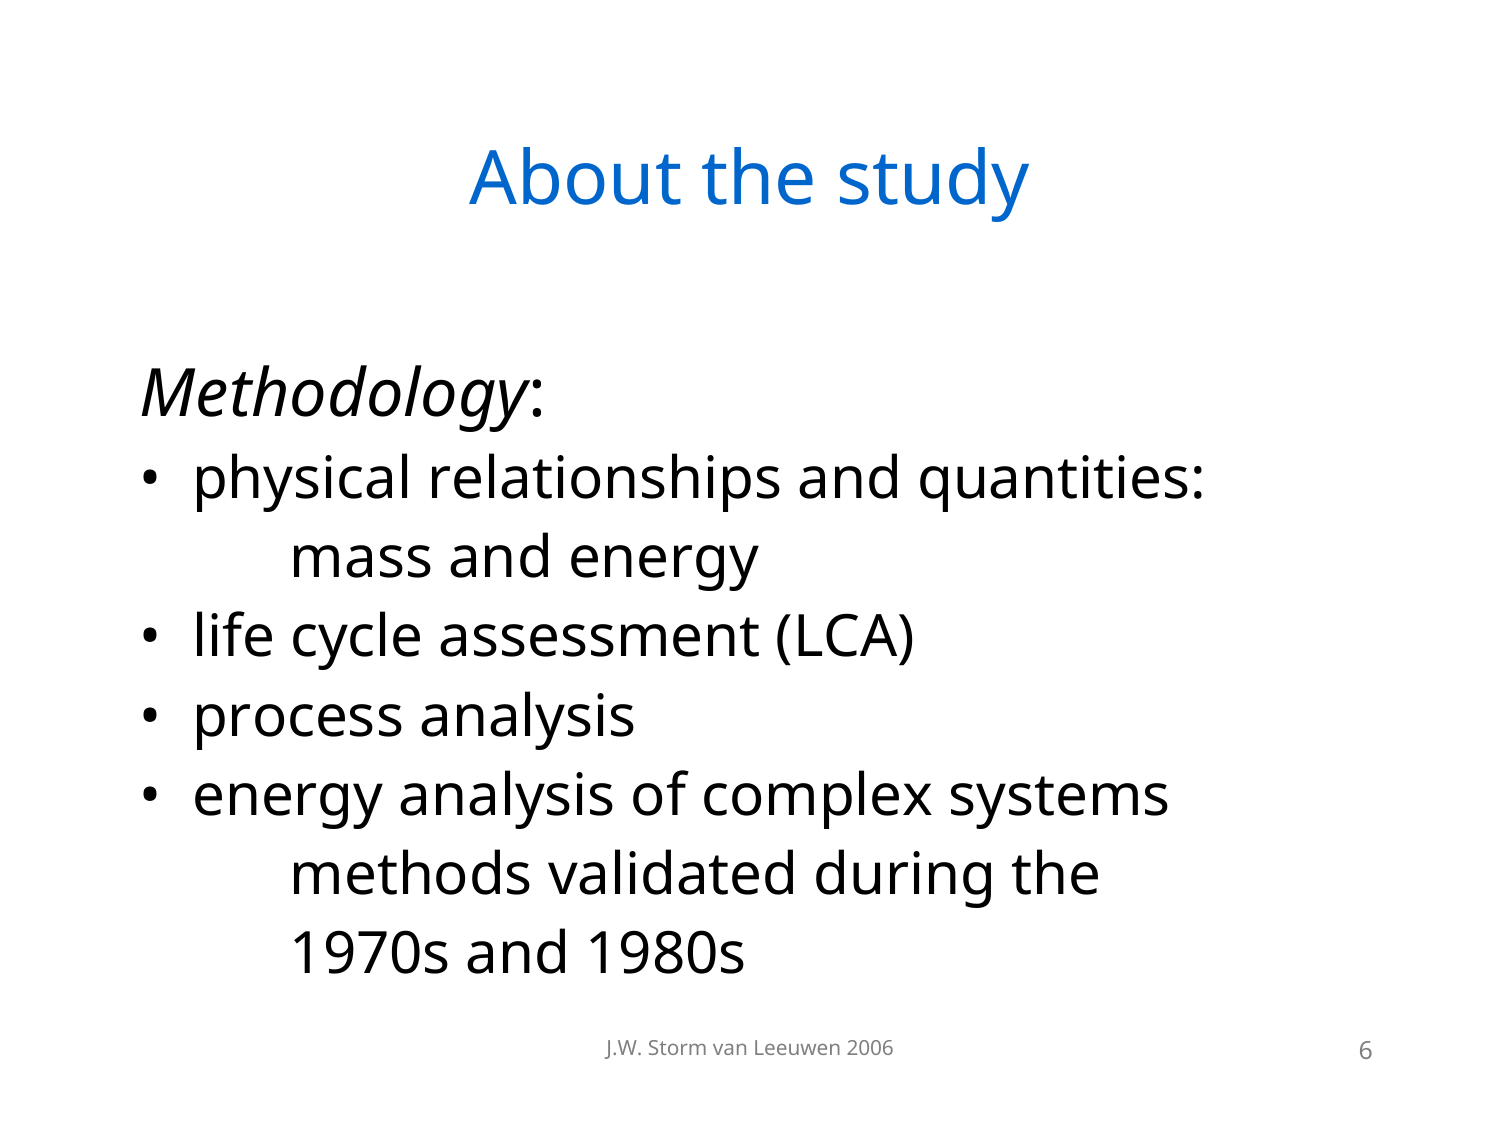

# About the study
Methodology:
• physical relationships and quantities:
	mass and energy
• life cycle assessment (LCA)
• process analysis
• energy analysis of complex systems
	methods validated during the
	1970s and 1980s
J.W. Storm van Leeuwen 2006
6